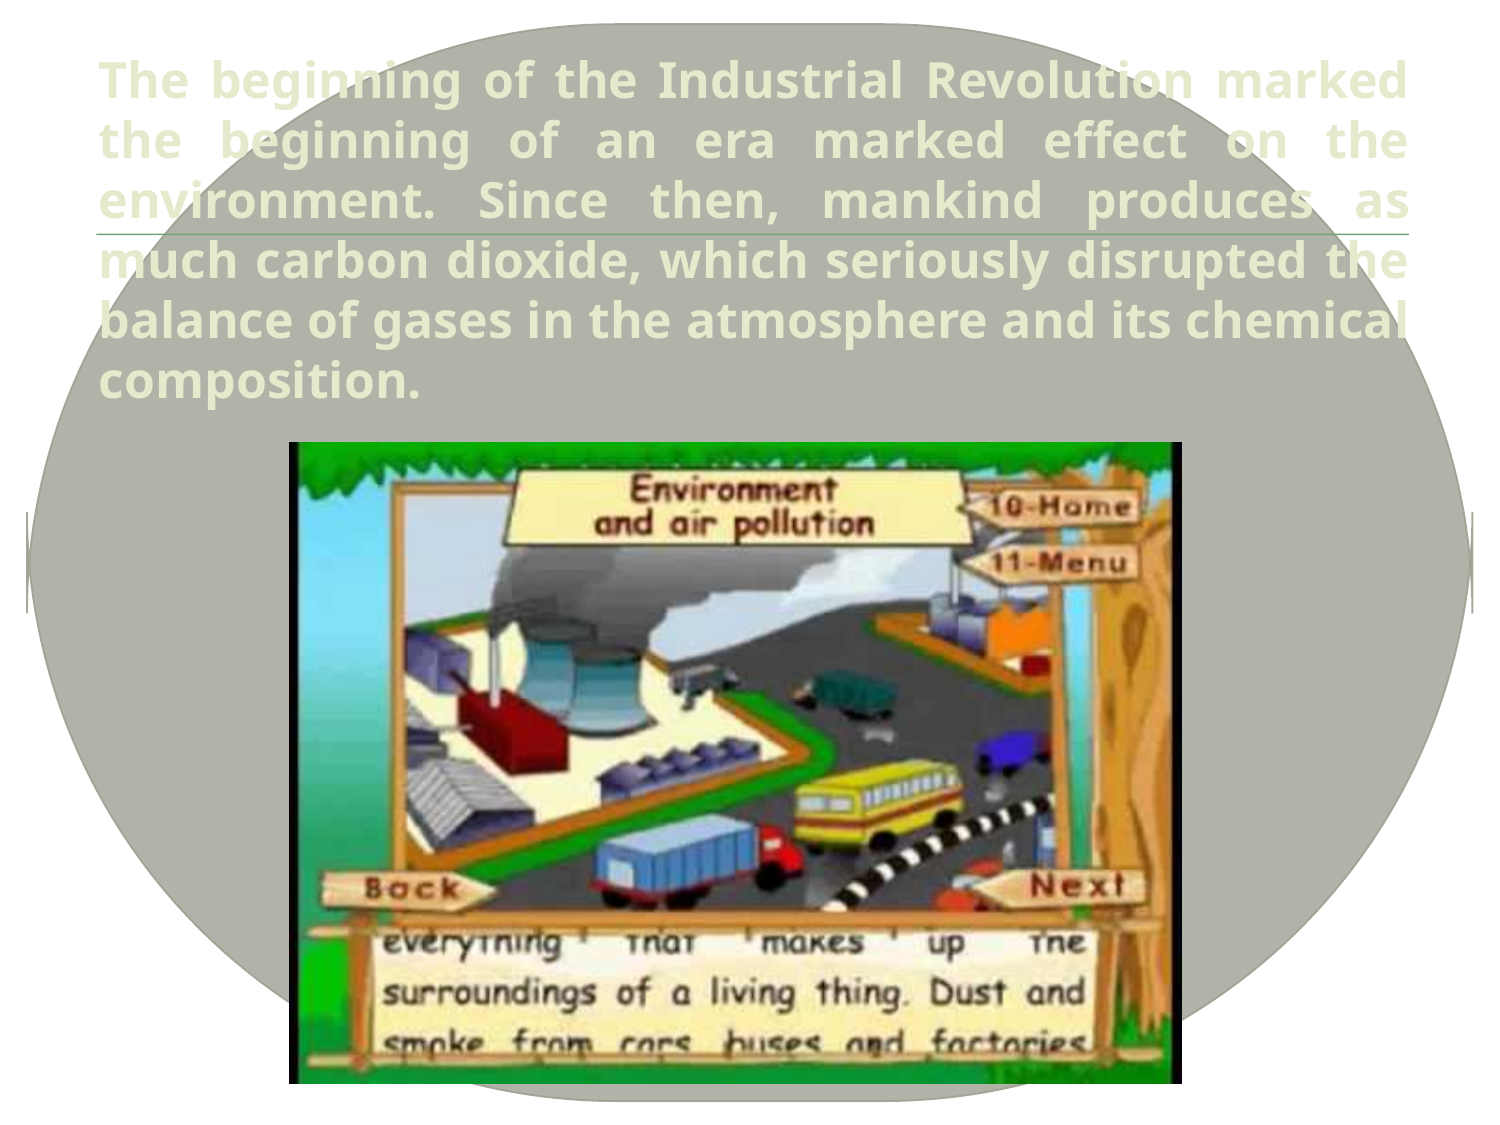

# The beginning of the Industrial Revolution marked the beginning of an era marked effect on the environment. Since then, mankind produces as much carbon dioxide, which seriously disrupted the balance of gases in the atmosphere and its chemical composition.